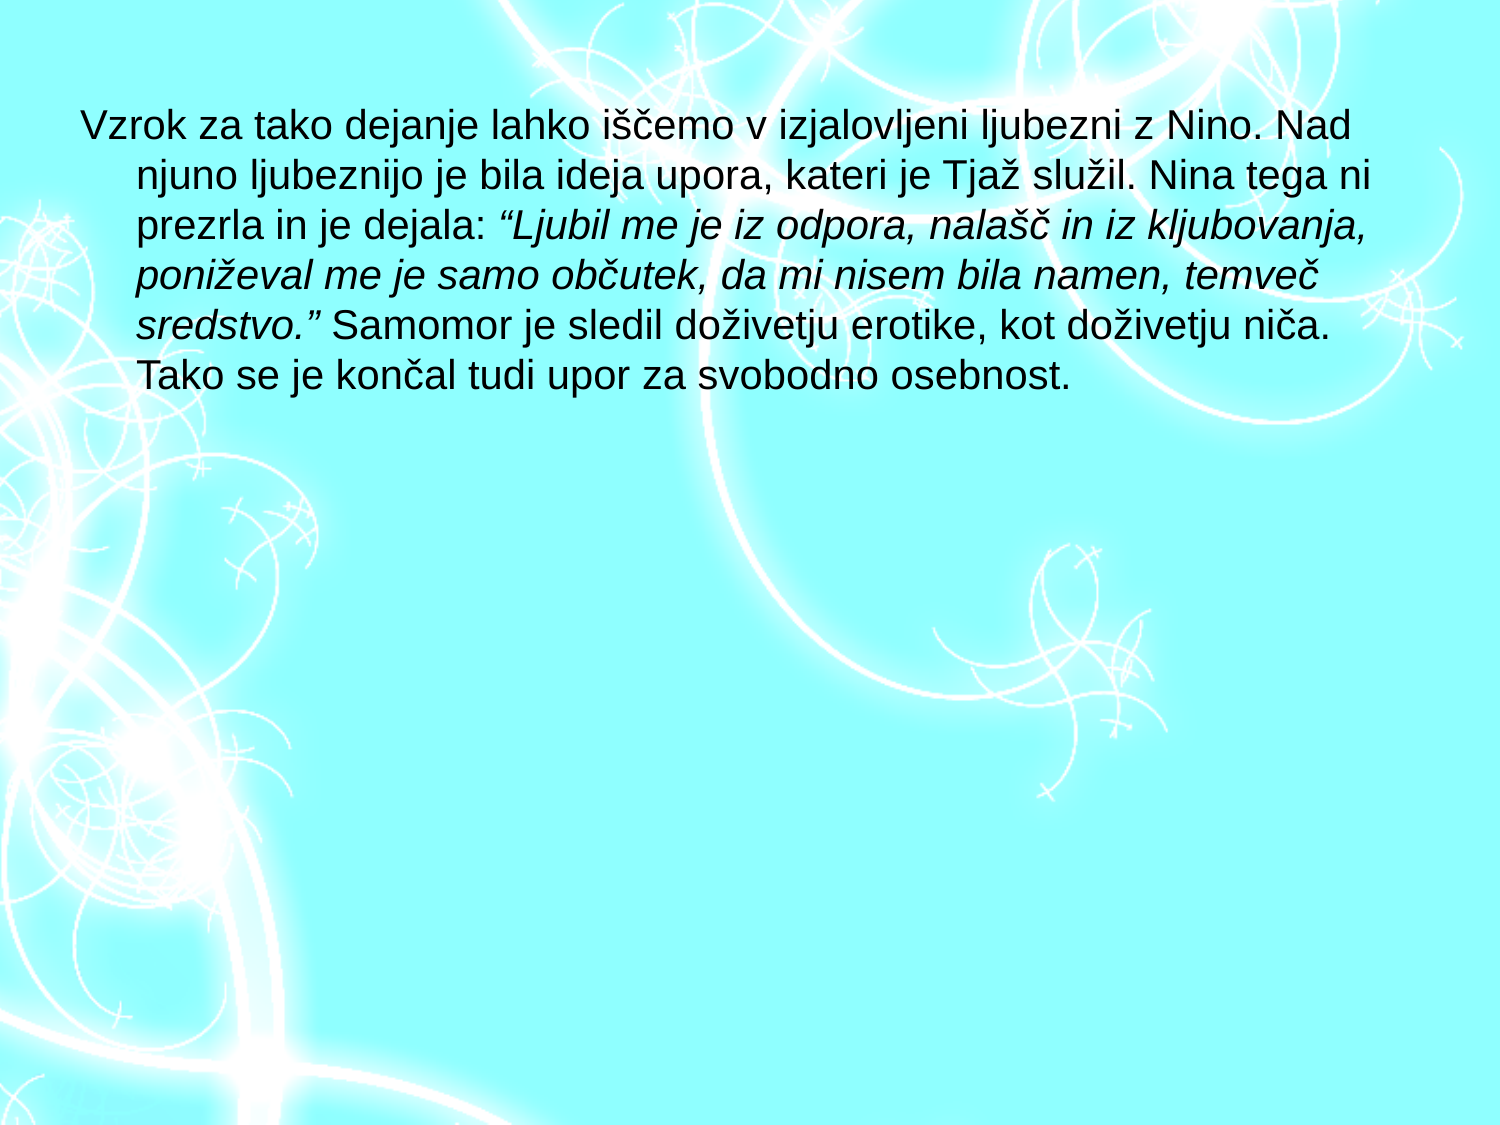

# Vzrok za tako dejanje lahko iščemo v izjalovljeni ljubezni z Nino. Nad njuno ljubeznijo je bila ideja upora, kateri je Tjaž služil. Nina tega ni prezrla in je dejala: “Ljubil me je iz odpora, nalašč in iz kljubovanja, poniževal me je samo občutek, da mi nisem bila namen, temveč sredstvo.” Samomor je sledil doživetju erotike, kot doživetju niča. Tako se je končal tudi upor za svobodno osebnost.